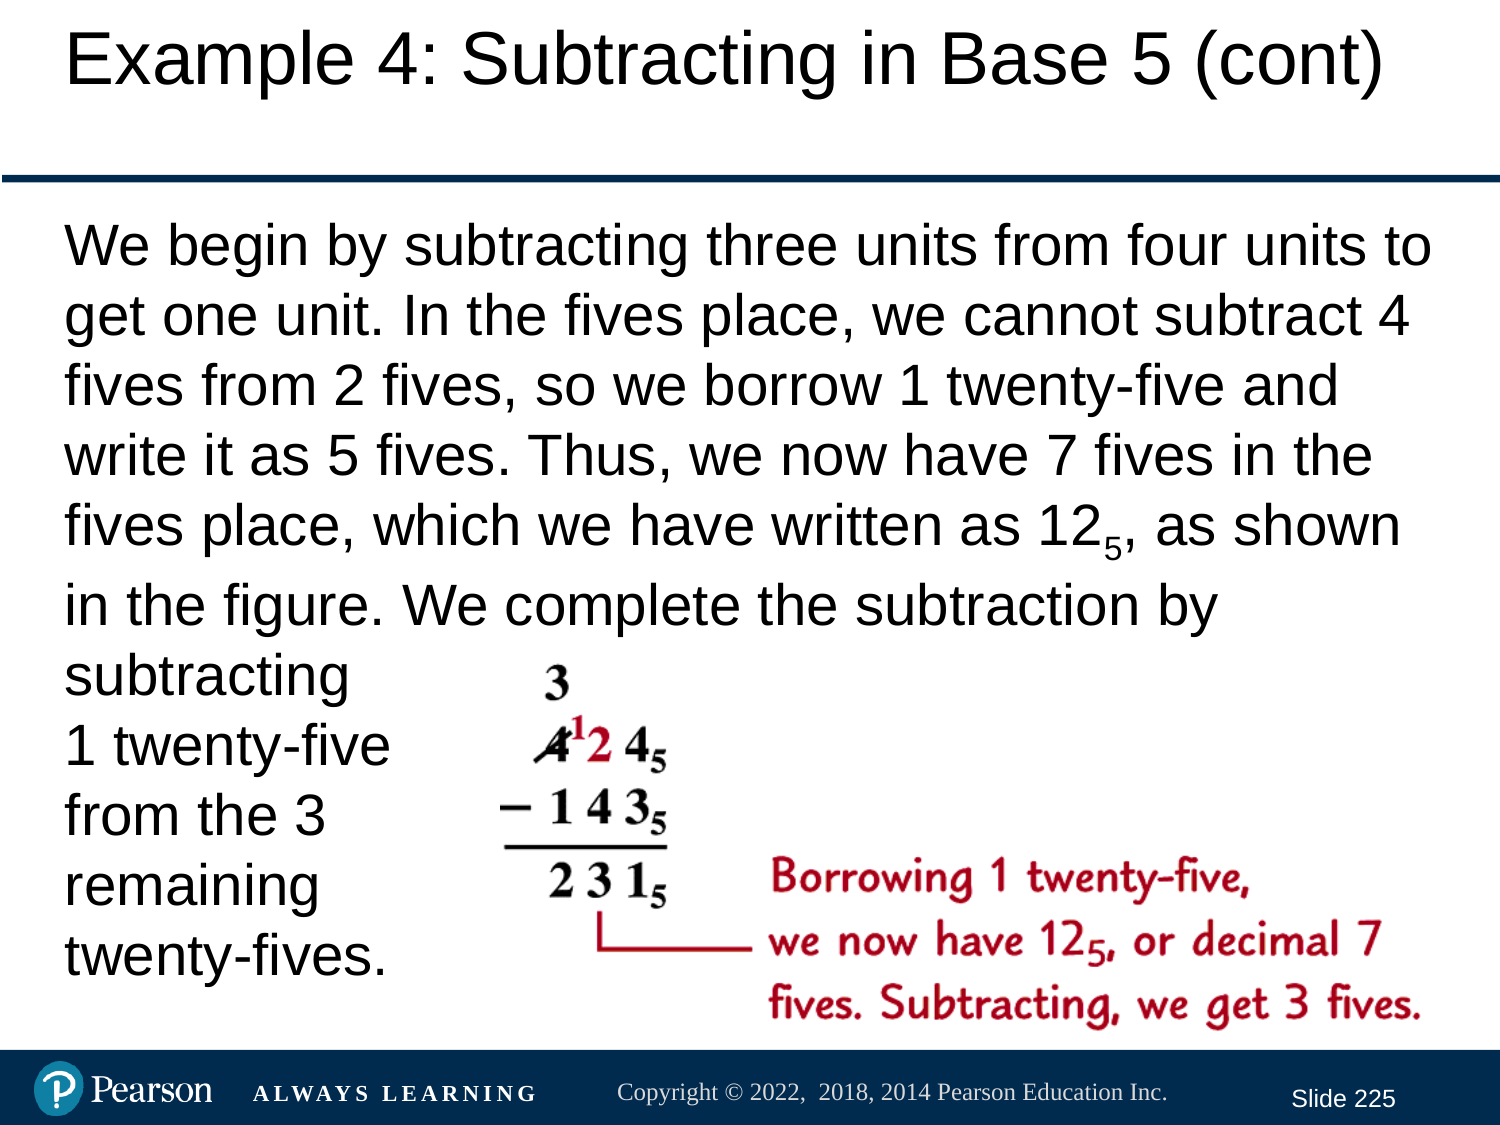

# Example 4: Subtracting in Base 5 (cont)
We begin by subtracting three units from four units to get one unit. In the fives place, we cannot subtract 4 fives from 2 fives, so we borrow 1 twenty-five and write it as 5 fives. Thus, we now have 7 fives in the fives place, which we have written as 125, as shown in the figure. We complete the subtraction by subtracting
1 twenty-five
from the 3
remaining
twenty-fives.